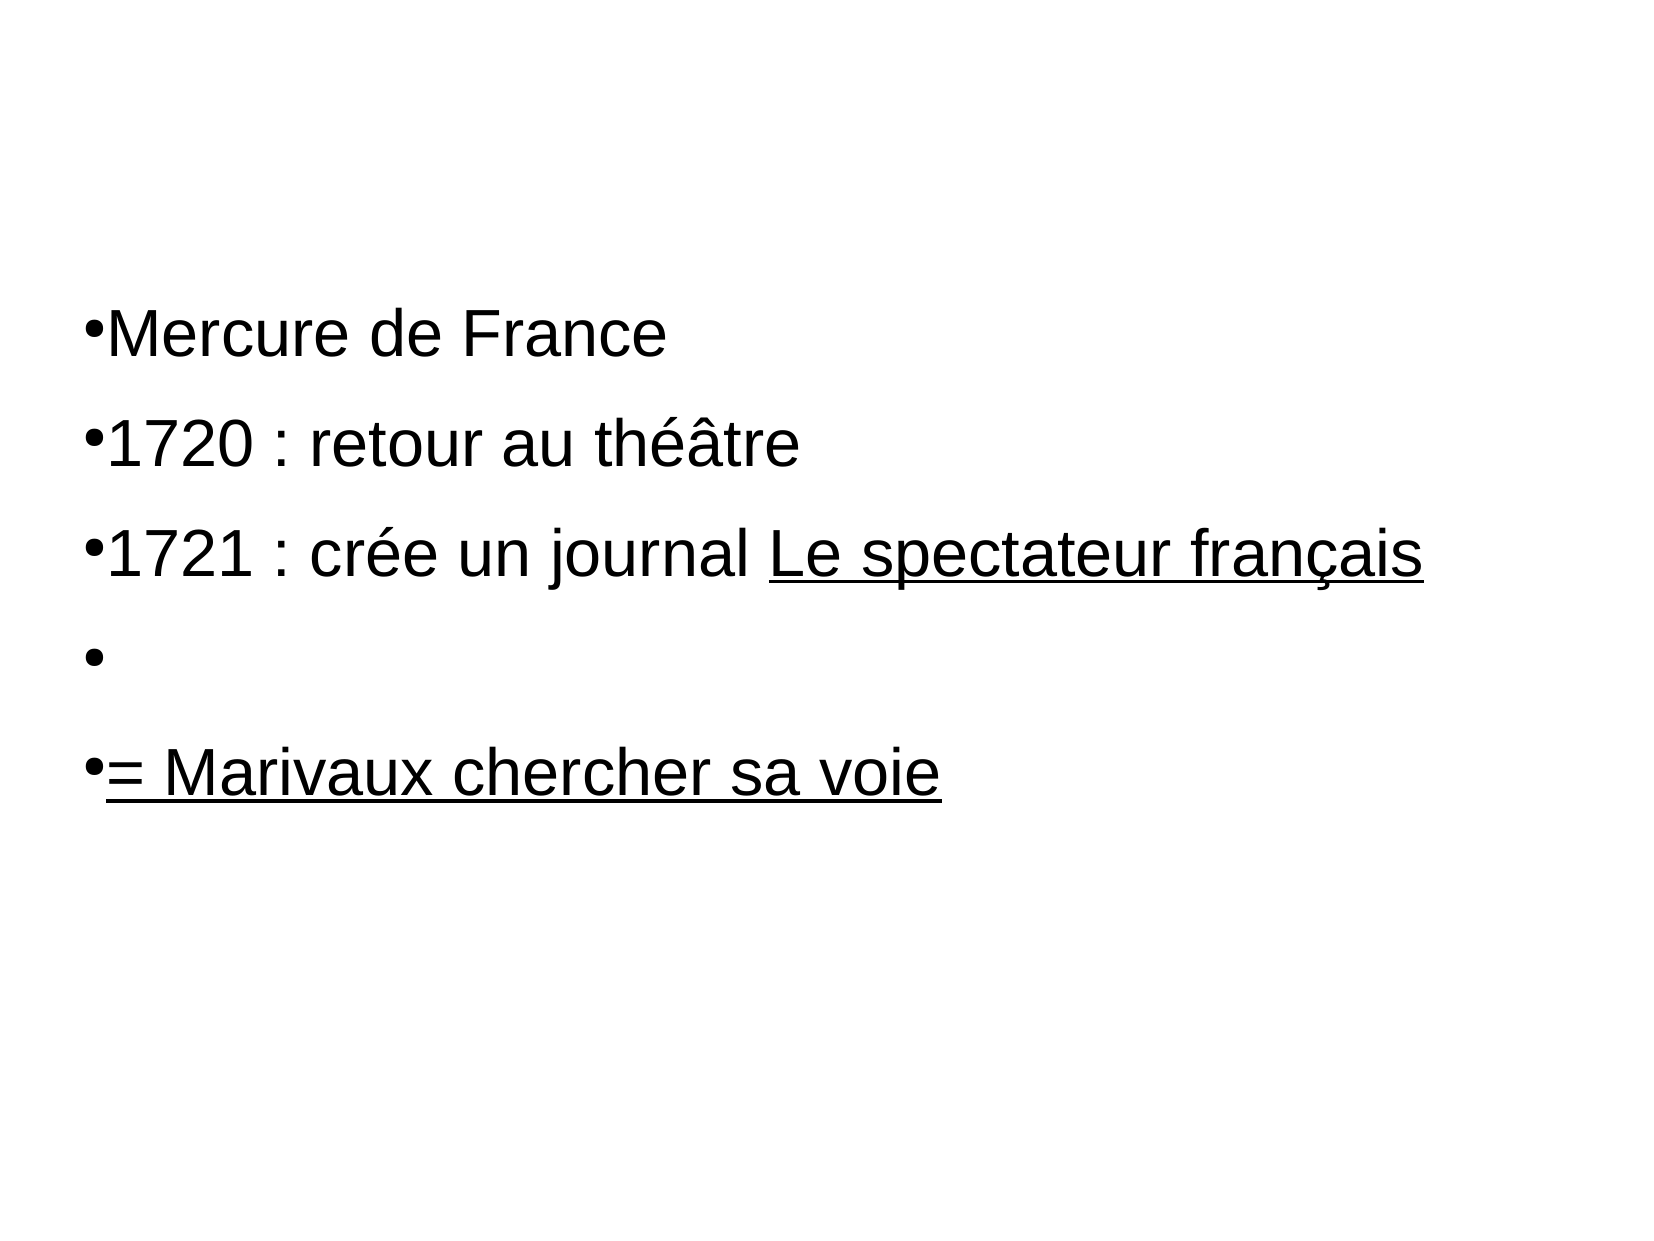

#
Mercure de France
1720 : retour au théâtre
1721 : crée un journal Le spectateur français
= Marivaux chercher sa voie